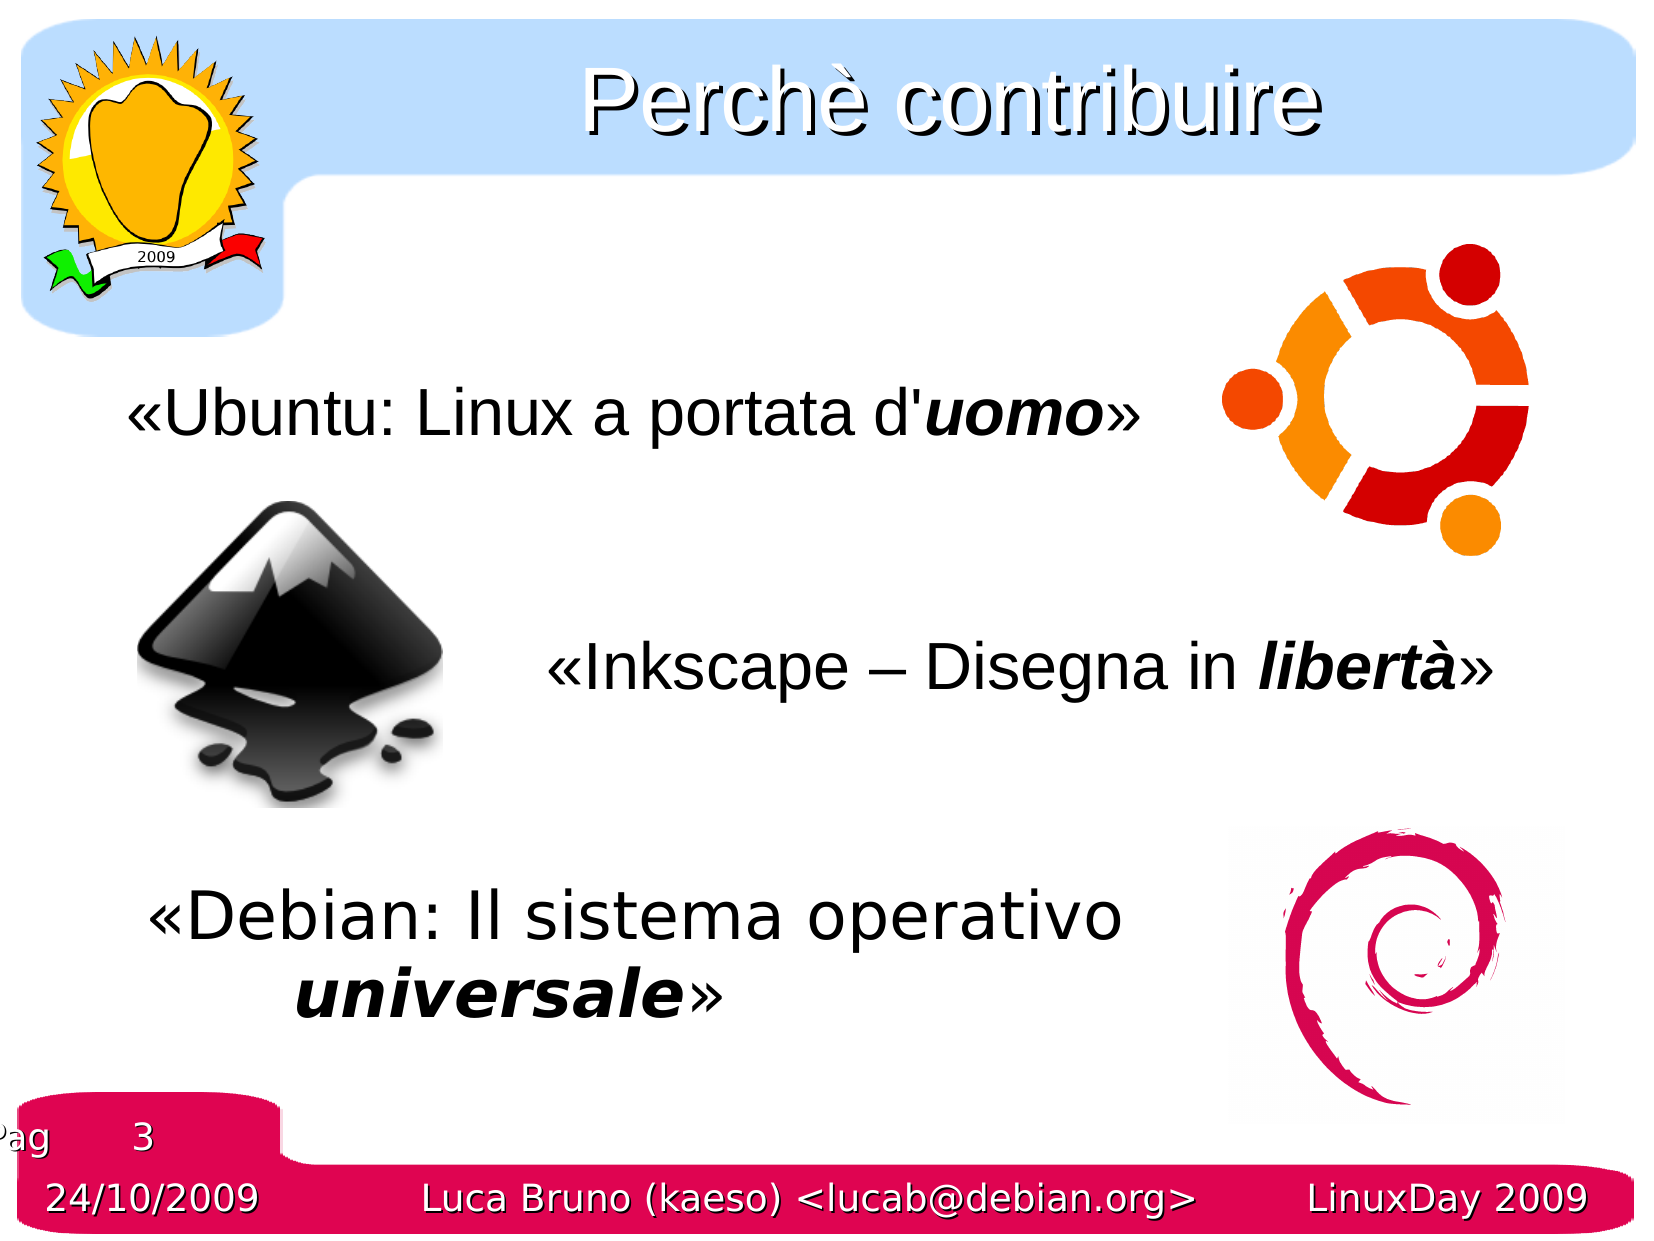

# Perchè contribuire
«Ubuntu: Linux a portata d'uomo»
«Inkscape – Disegna in libertà»
«Debian: Il sistema operativo
		universale»
Pag
Luca Bruno (kaeso) <lucab@debian.org> 		LinuxDay 2009
24/10/2009